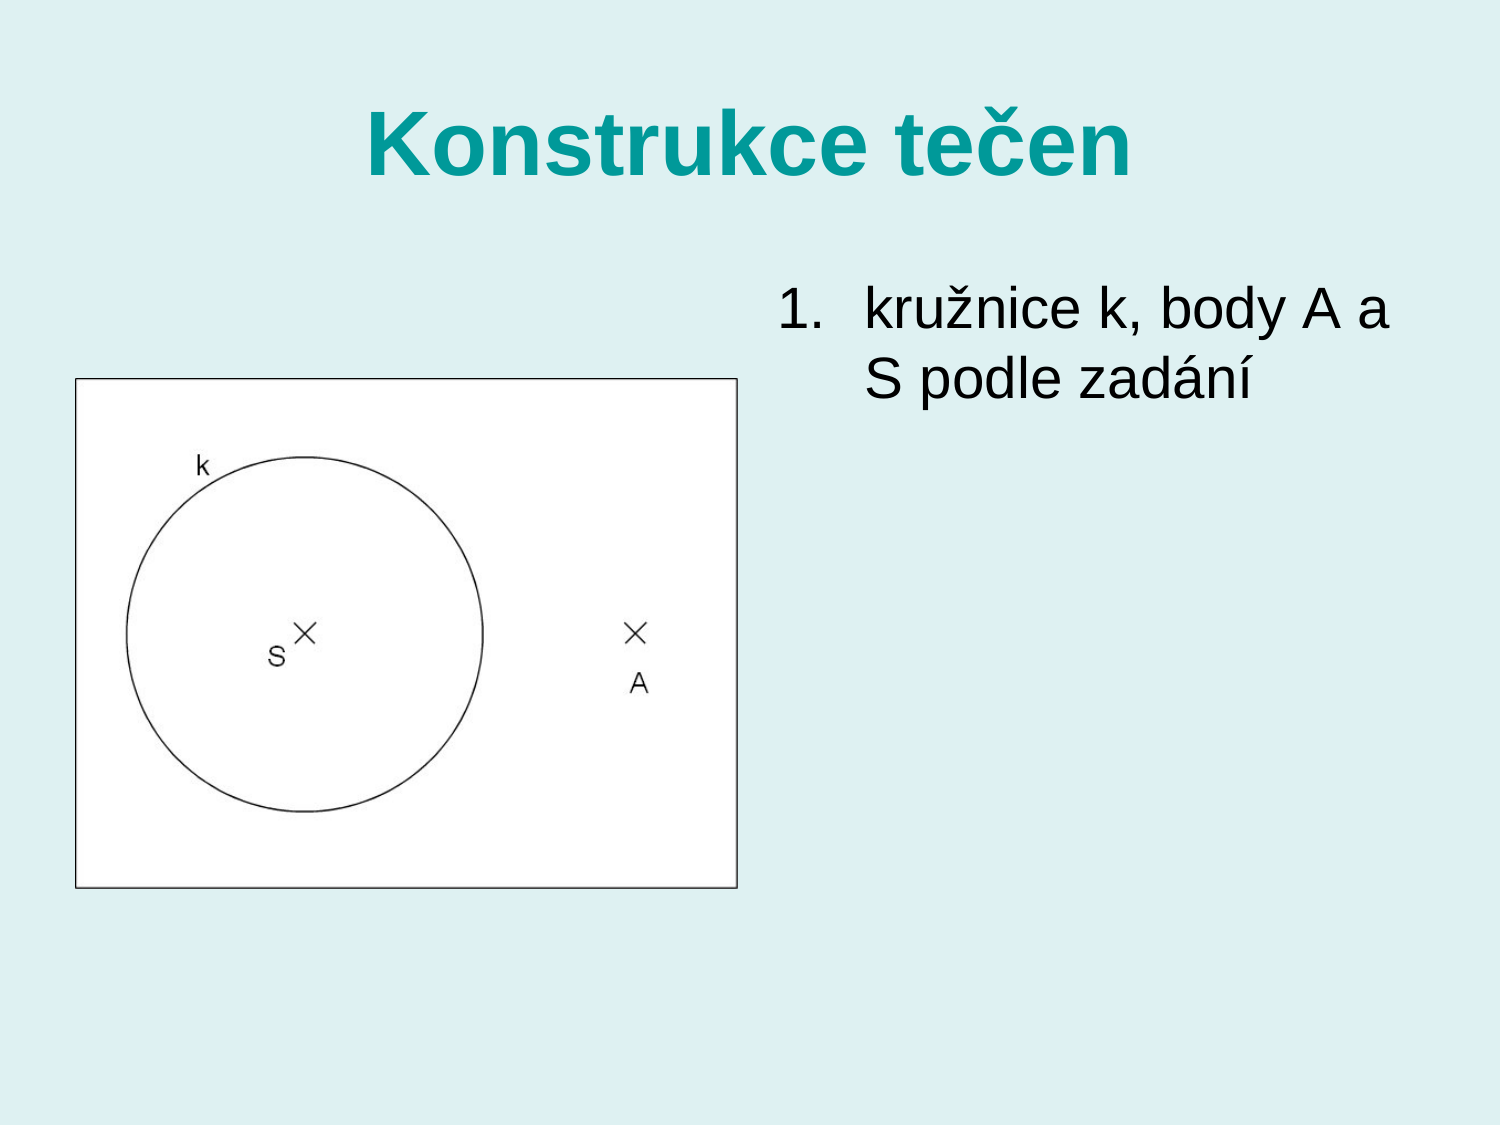

# Konstrukce tečen
kružnice k, body A a S podle zadání